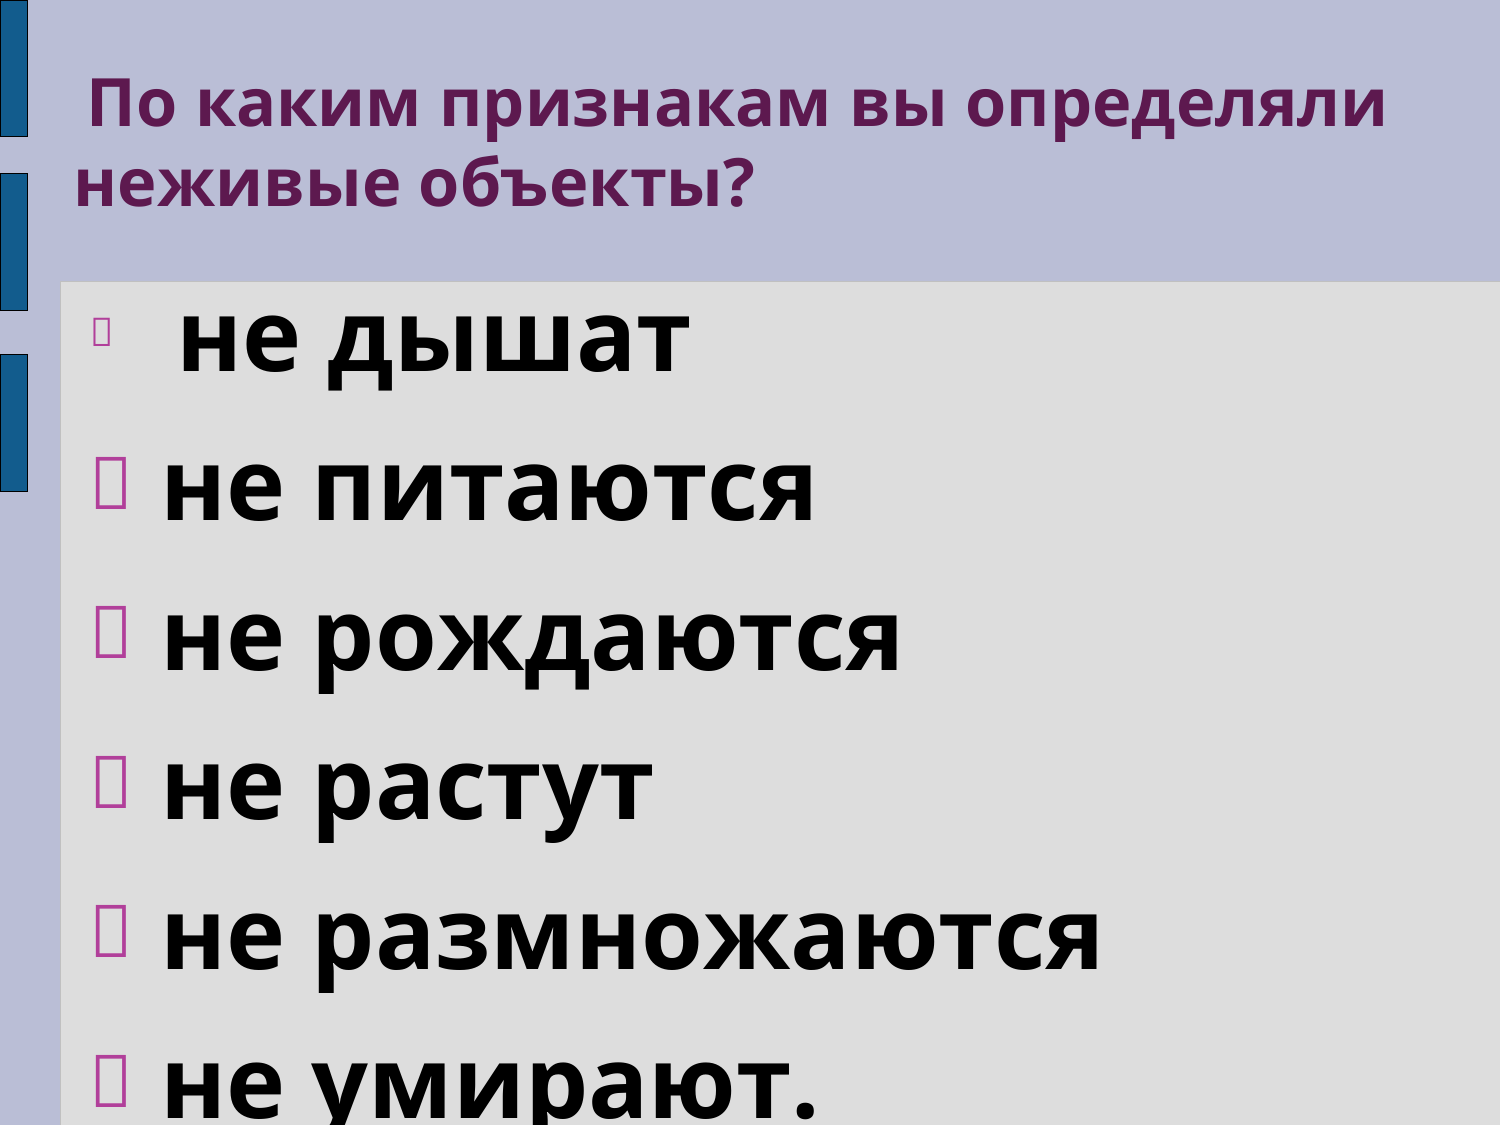

# По каким признакам вы определяли неживые объекты?
 не дышат
 не питаются
 не рождаются
 не растут
 не размножаются
 не умирают.